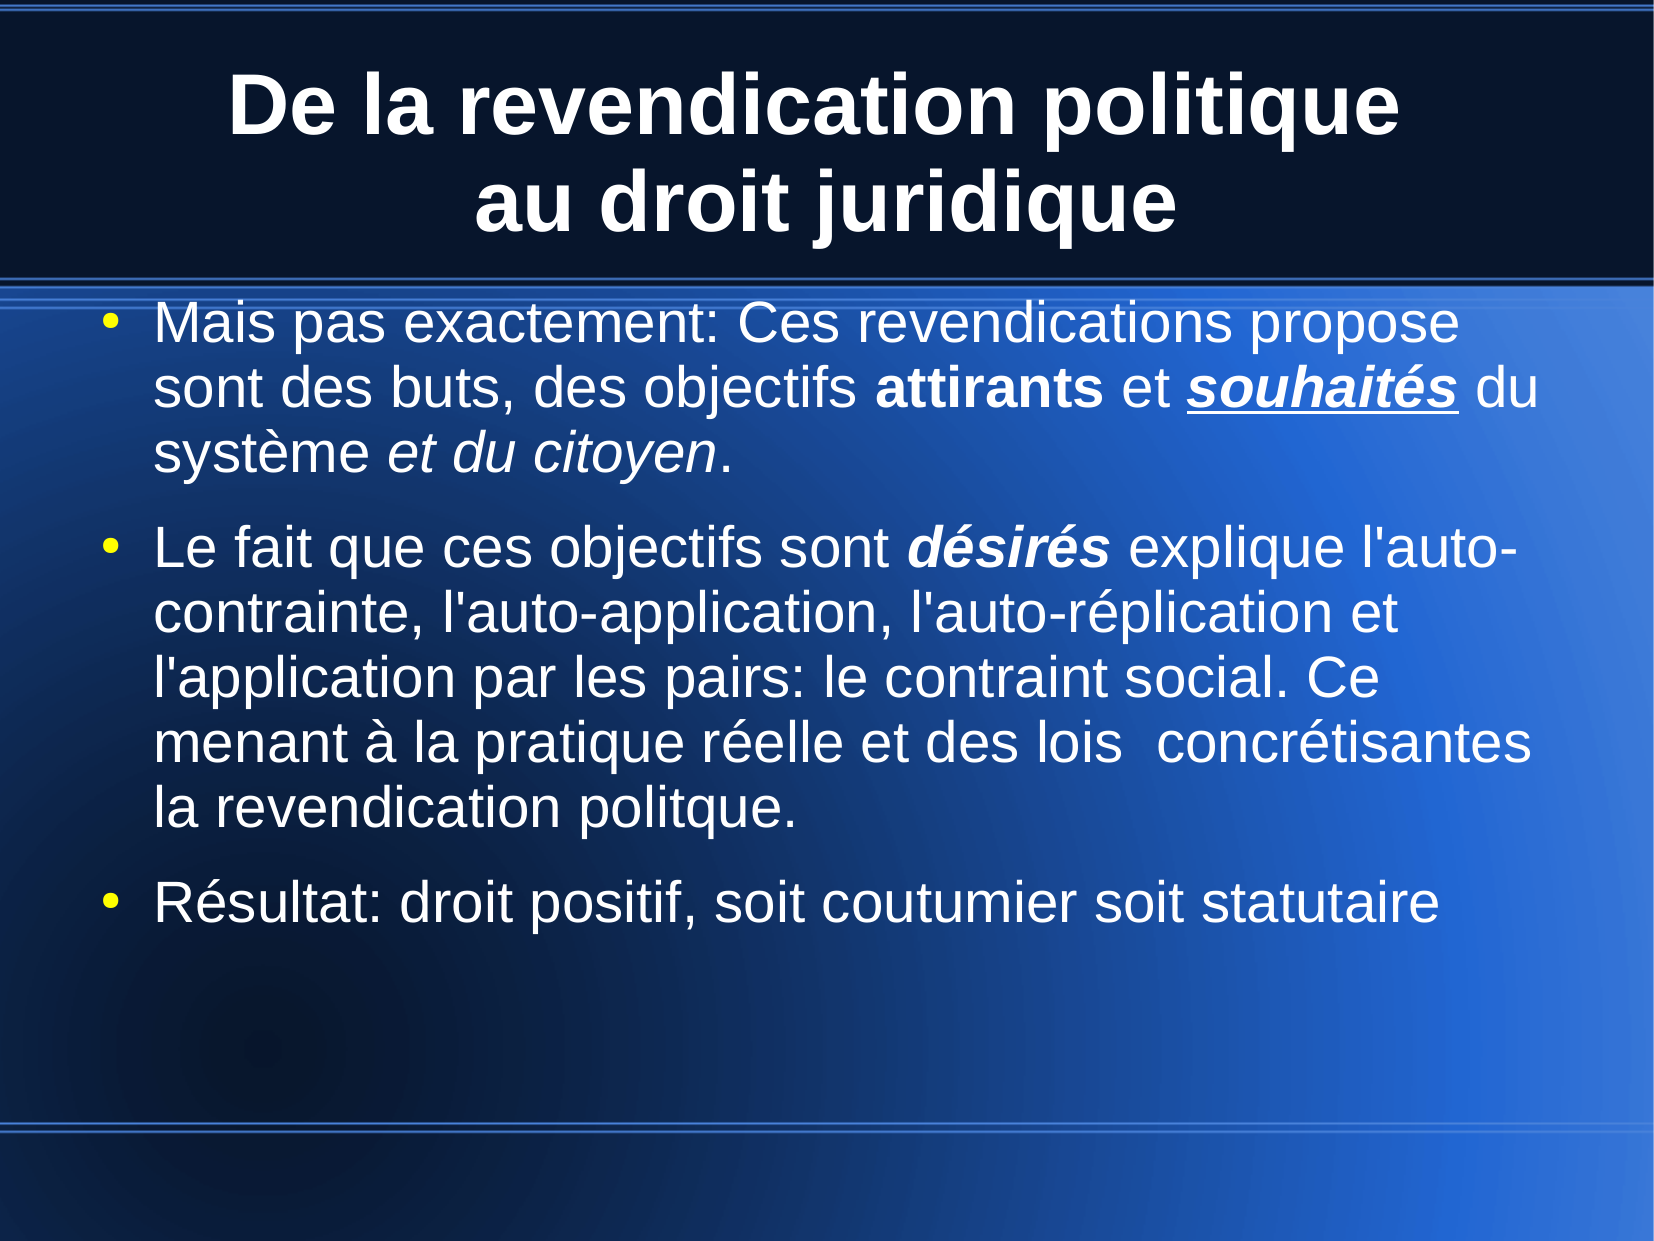

# De la revendication politique au droit juridique
Mais pas exactement: Ces revendications propose sont des buts, des objectifs attirants et souhaités du système et du citoyen.
Le fait que ces objectifs sont désirés explique l'auto-contrainte, l'auto-application, l'auto-réplication et l'application par les pairs: le contraint social. Ce menant à la pratique réelle et des lois concrétisantes la revendication politque.
Résultat: droit positif, soit coutumier soit statutaire